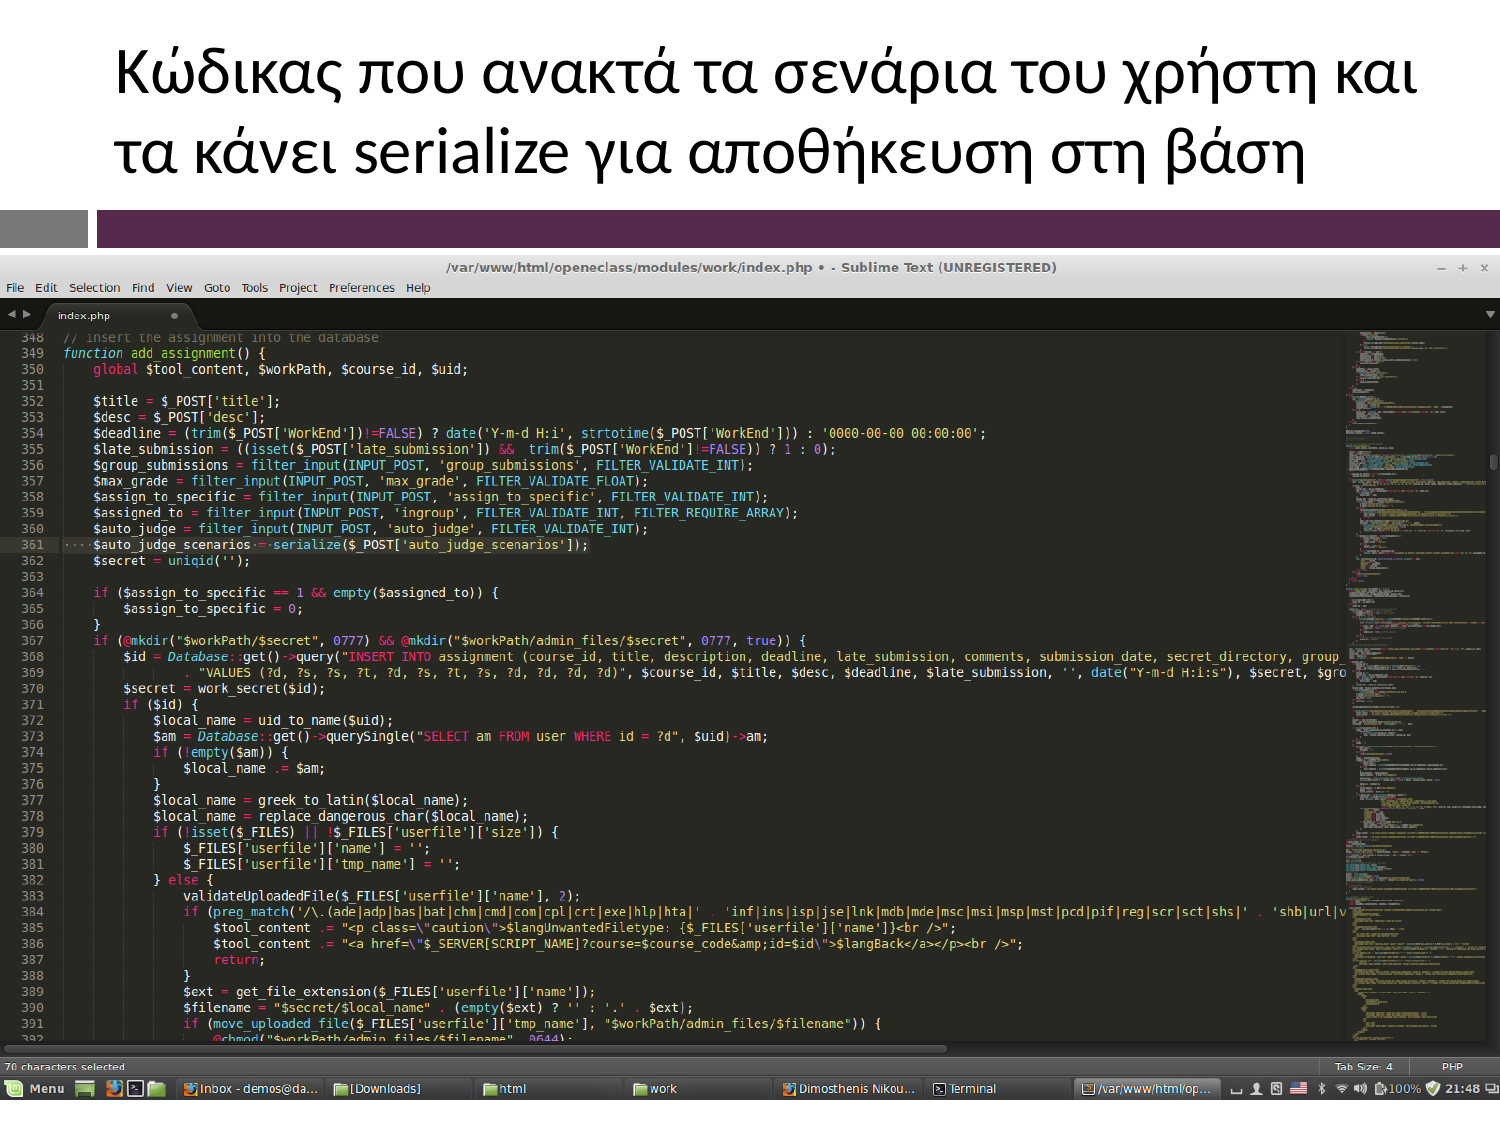

# Κώδικας που ανακτά τα σενάρια του χρήστη και τα κάνει serialize για αποθήκευση στη βάση